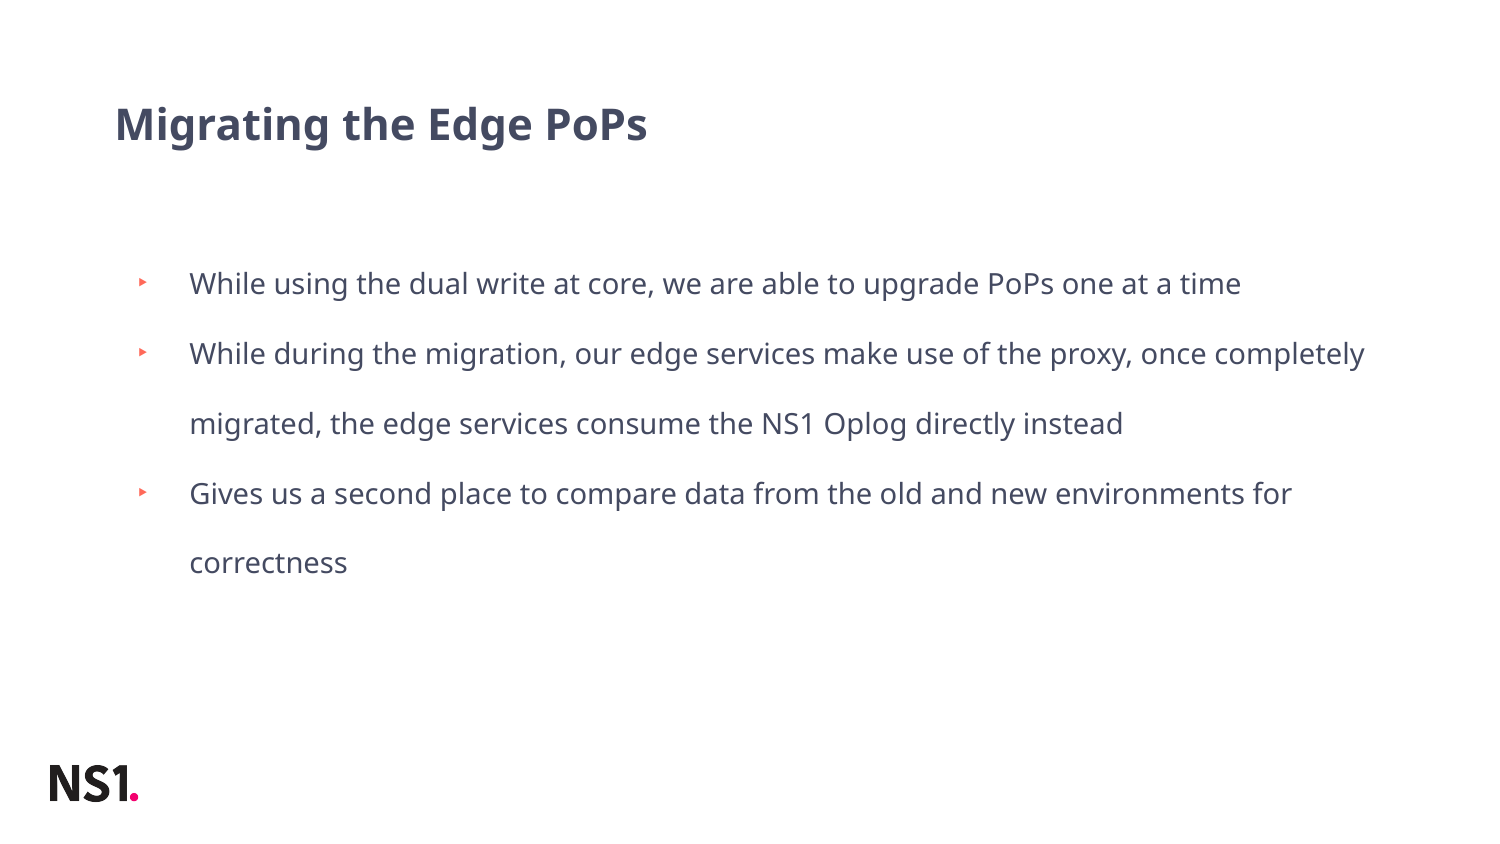

# Migrating the Edge PoPs
While using the dual write at core, we are able to upgrade PoPs one at a time
While during the migration, our edge services make use of the proxy, once completely migrated, the edge services consume the NS1 Oplog directly instead
Gives us a second place to compare data from the old and new environments for correctness